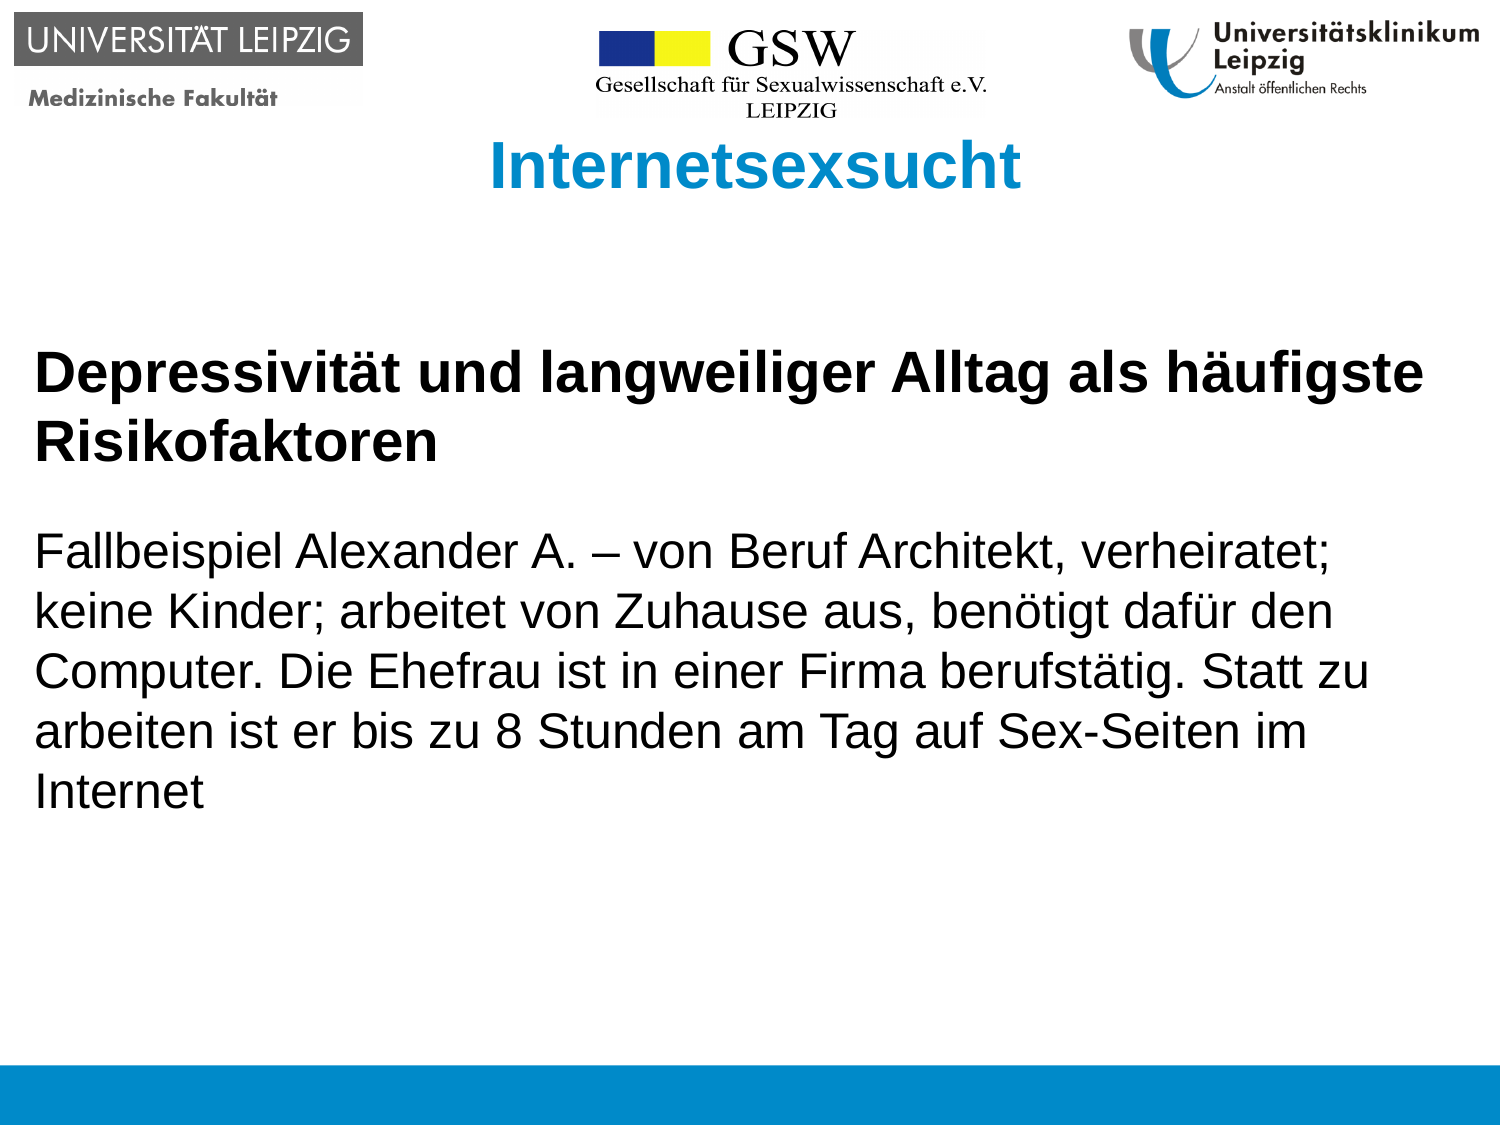

© Universitätsmedizin Leipzig
# Internetsexsucht
Depressivität und langweiliger Alltag als häufigste Risikofaktoren
Fallbeispiel Alexander A. – von Beruf Architekt, verheiratet; keine Kinder; arbeitet von Zuhause aus, benötigt dafür den Computer. Die Ehefrau ist in einer Firma berufstätig. Statt zu arbeiten ist er bis zu 8 Stunden am Tag auf Sex-Seiten im Internet